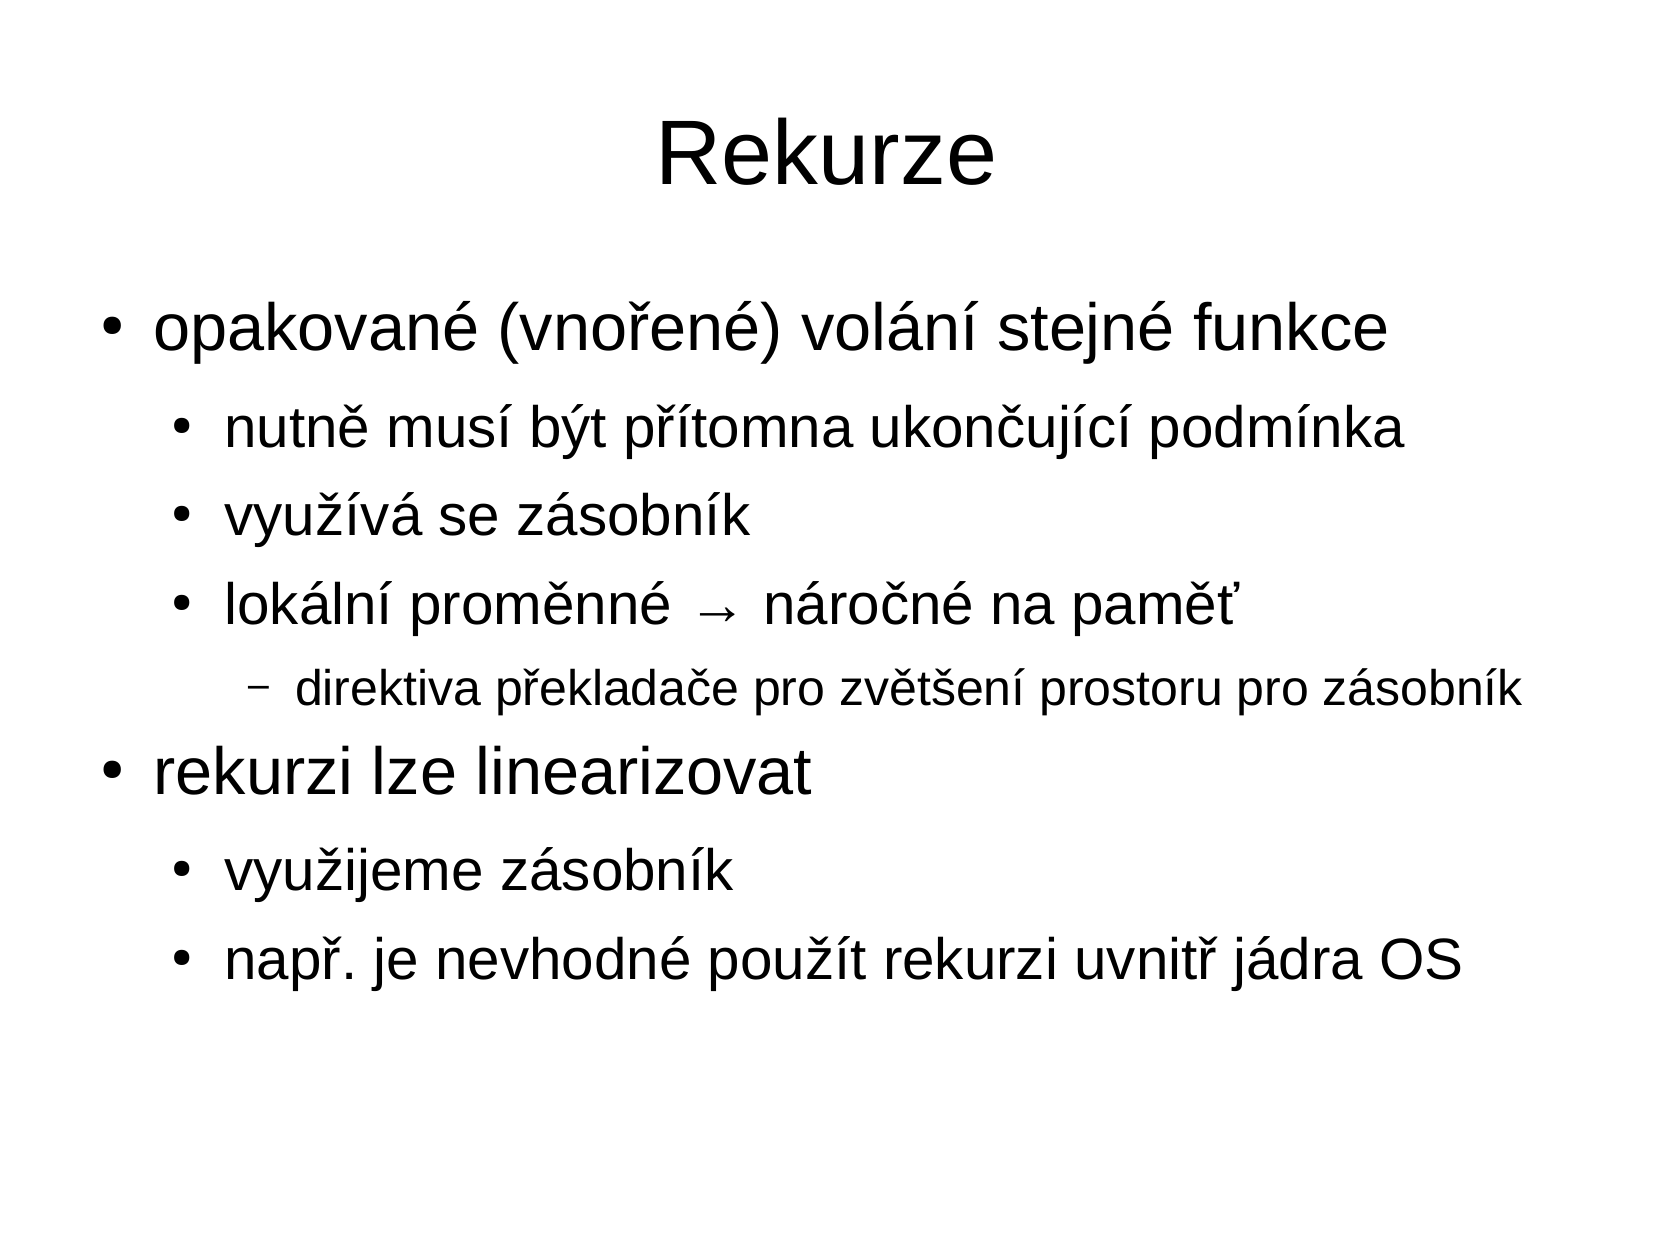

# Rekurze
opakované (vnořené) volání stejné funkce
nutně musí být přítomna ukončující podmínka
využívá se zásobník
lokální proměnné → náročné na paměť
direktiva překladače pro zvětšení prostoru pro zásobník
rekurzi lze linearizovat
využijeme zásobník
např. je nevhodné použít rekurzi uvnitř jádra OS